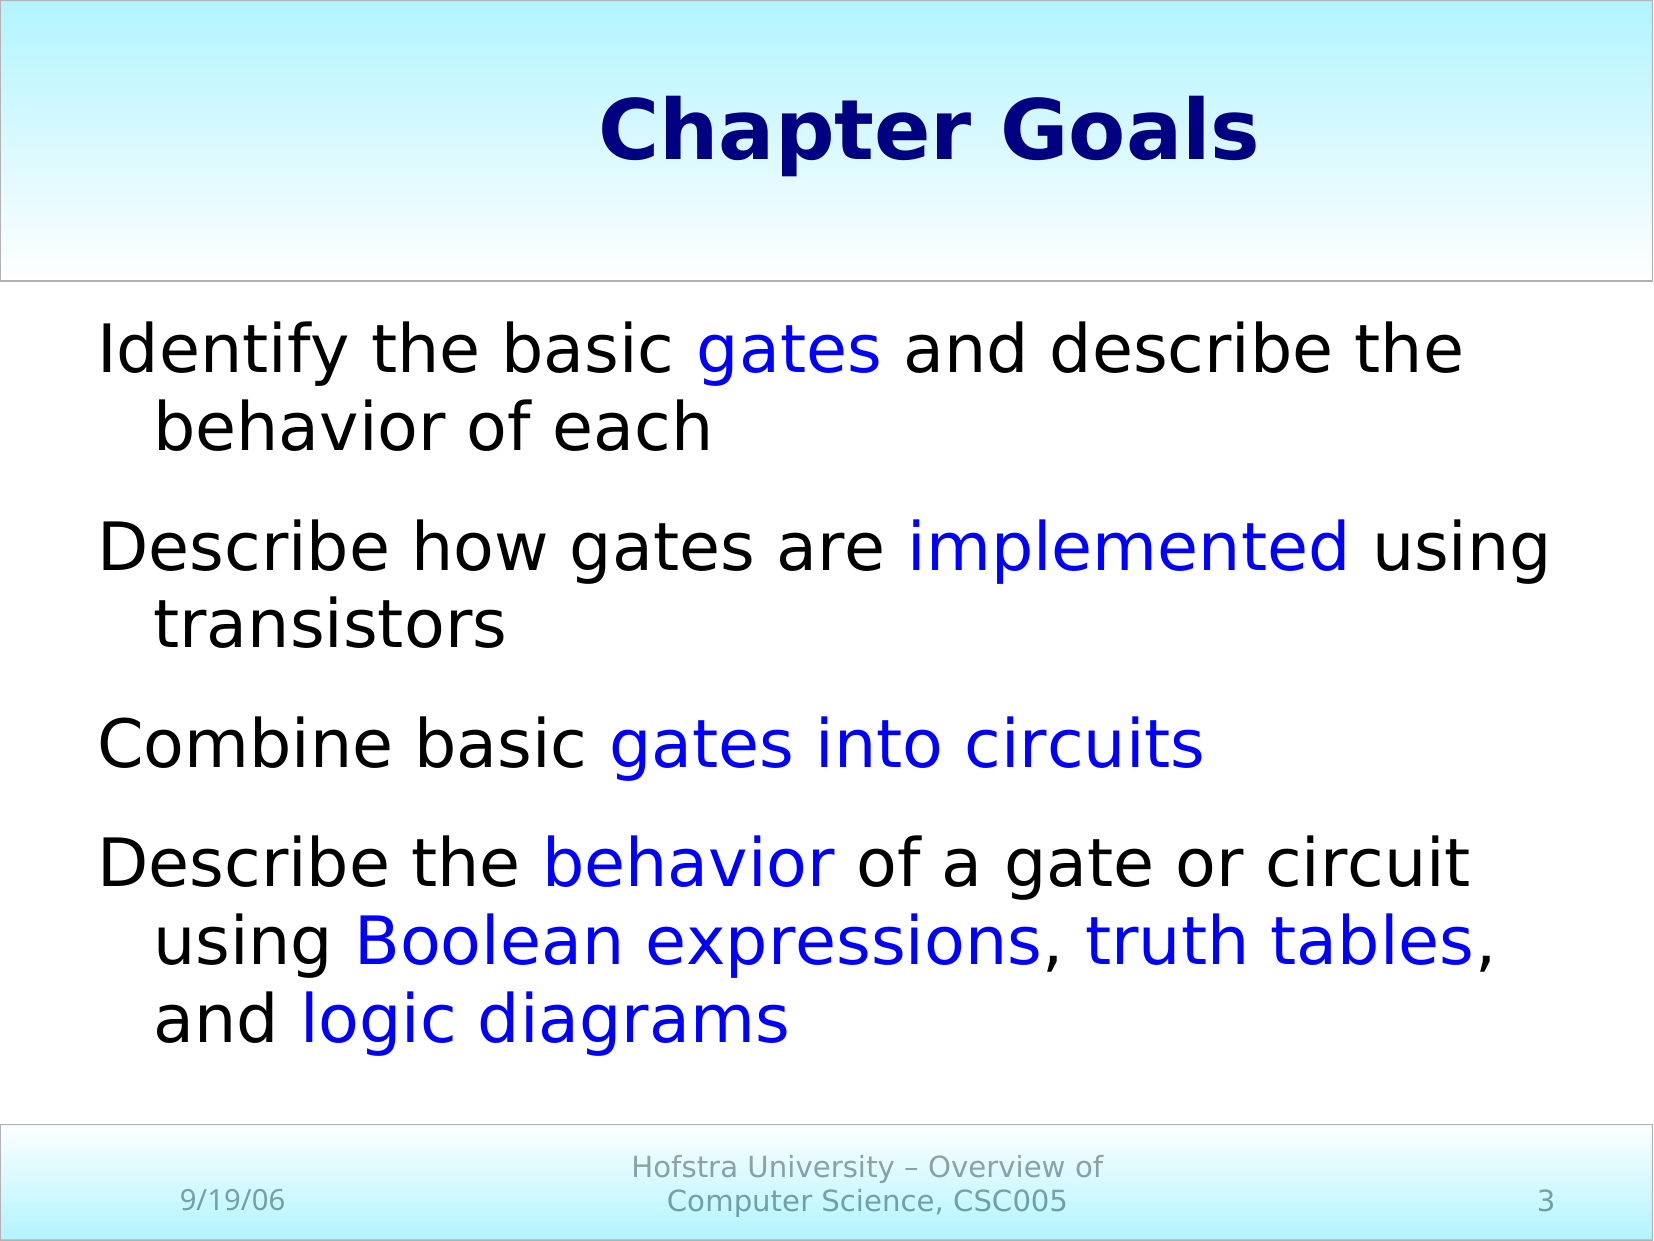

# Chapter Goals
Identify the basic gates and describe the behavior of each
Describe how gates are implemented using transistors
Combine basic gates into circuits
Describe the behavior of a gate or circuit using Boolean expressions, truth tables, and logic diagrams
09/27/06
3